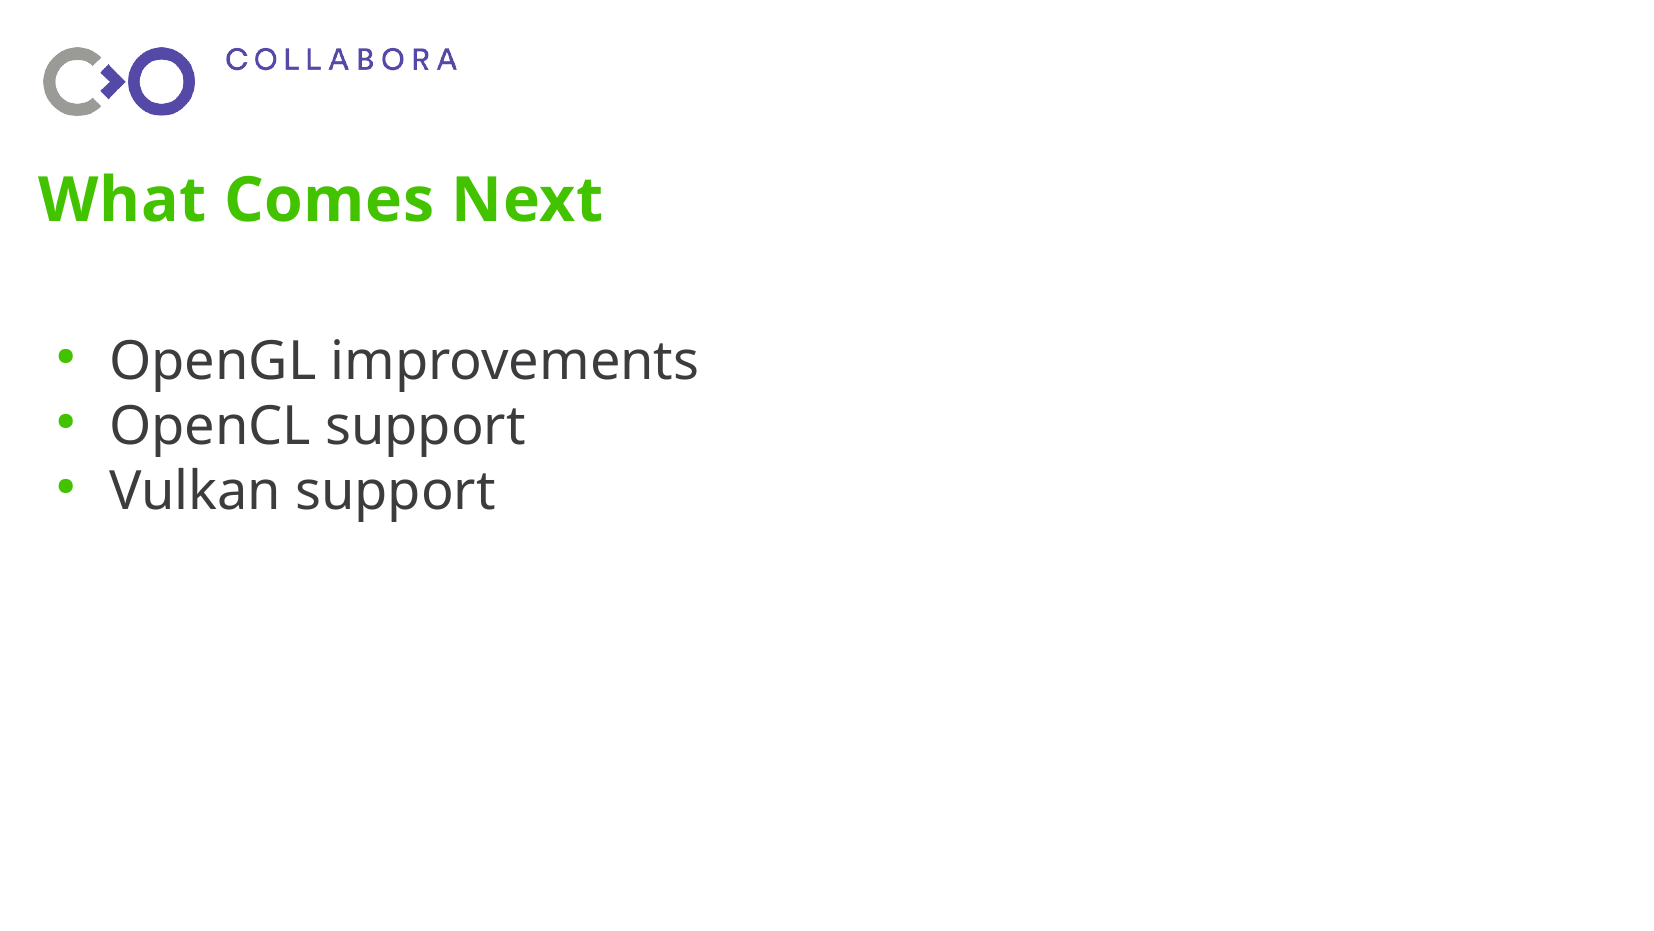

# What Comes Next
OpenGL improvements
OpenCL support
Vulkan support